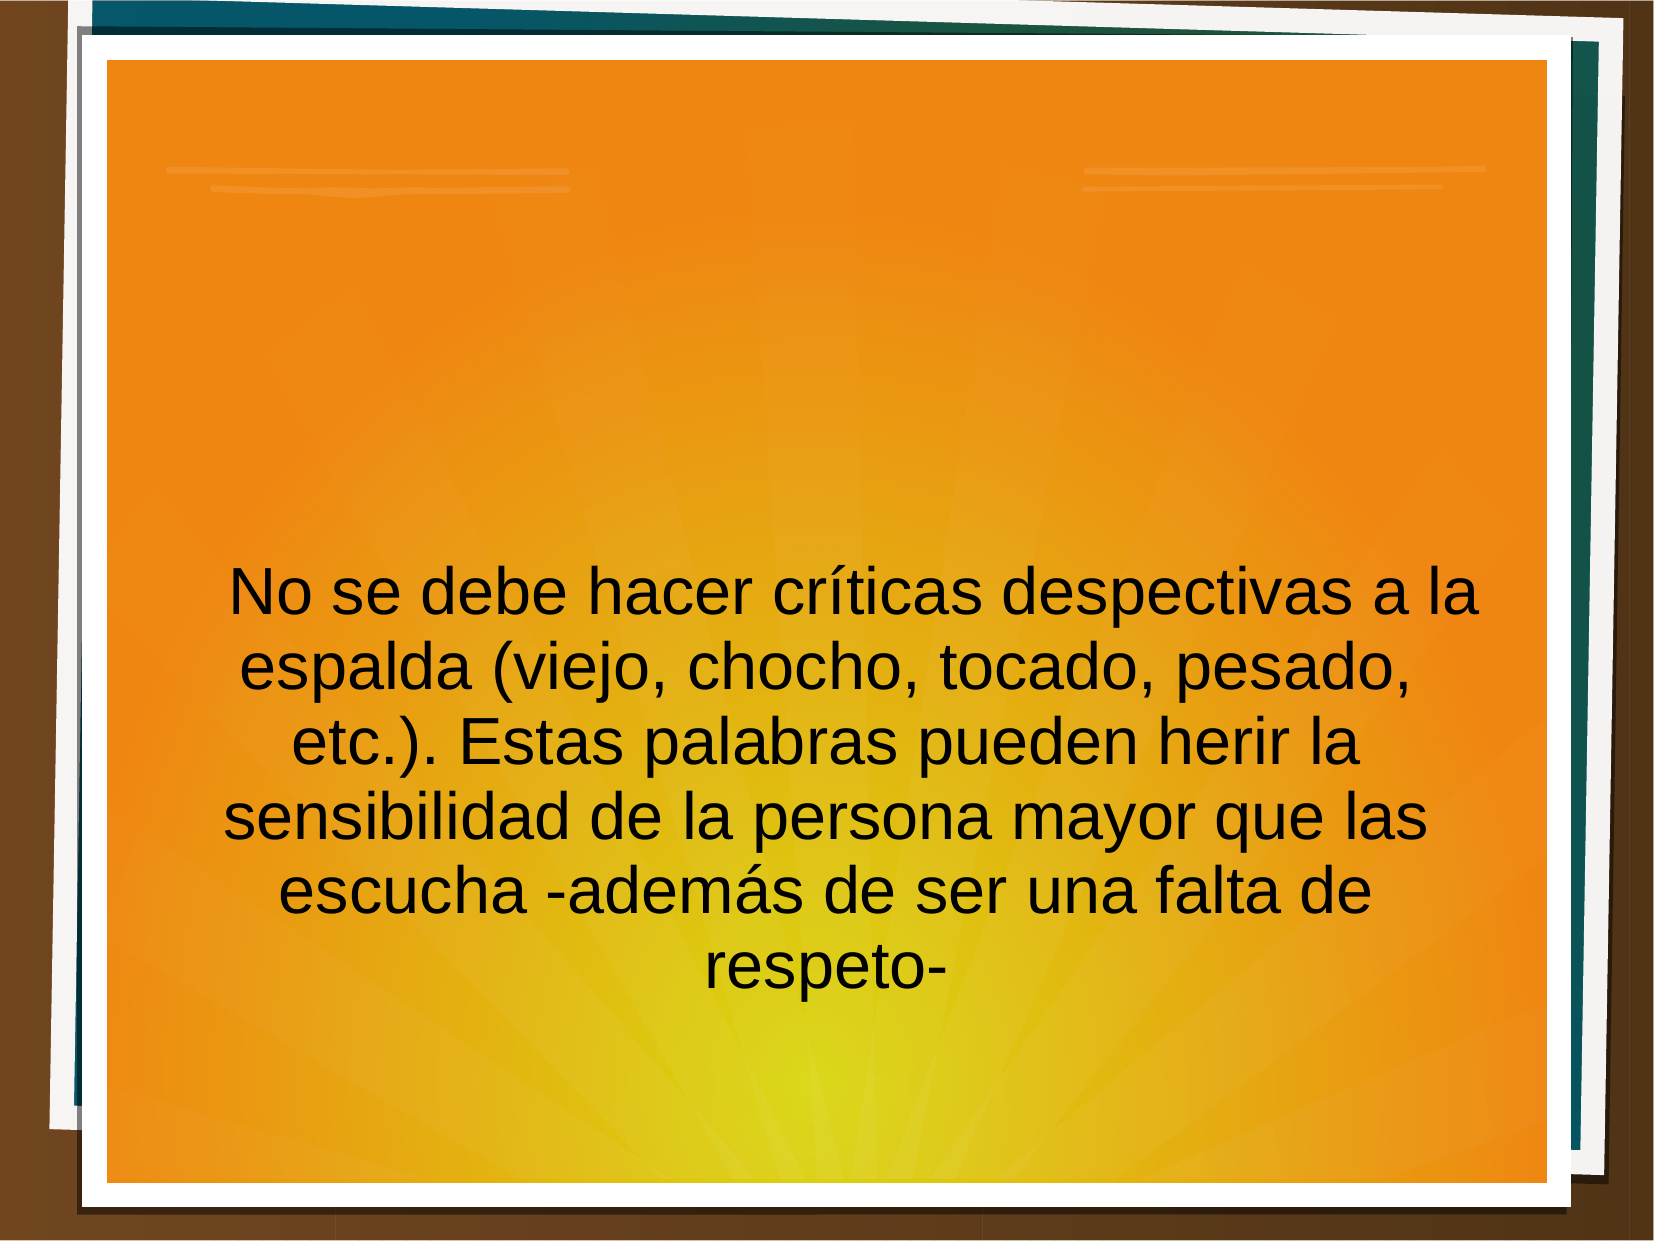

#
 No se debe hacer críticas despectivas a la espalda (viejo, chocho, tocado, pesado, etc.). Estas palabras pueden herir la sensibilidad de la persona mayor que las escucha -además de ser una falta de respeto-